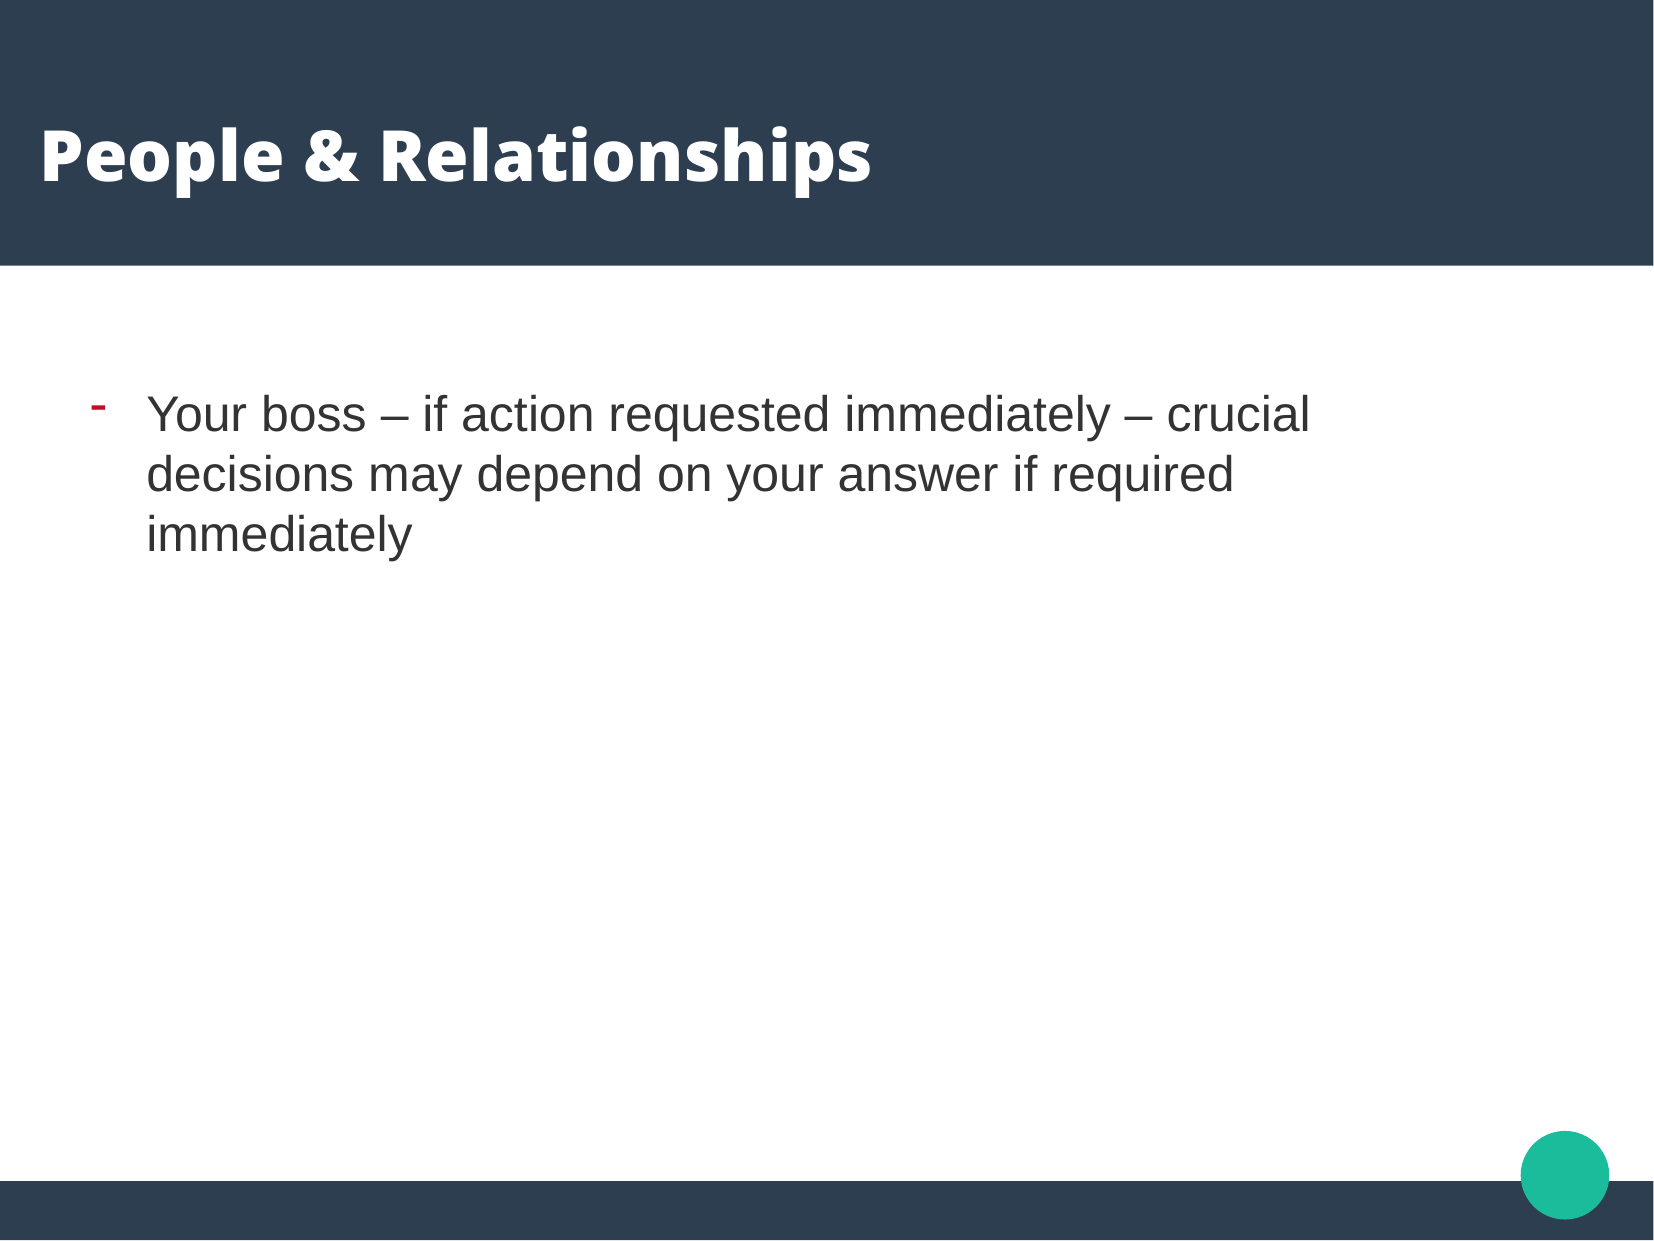

# People & Relationships
Your boss – if action requested immediately – crucial decisions may depend on your answer if required immediately